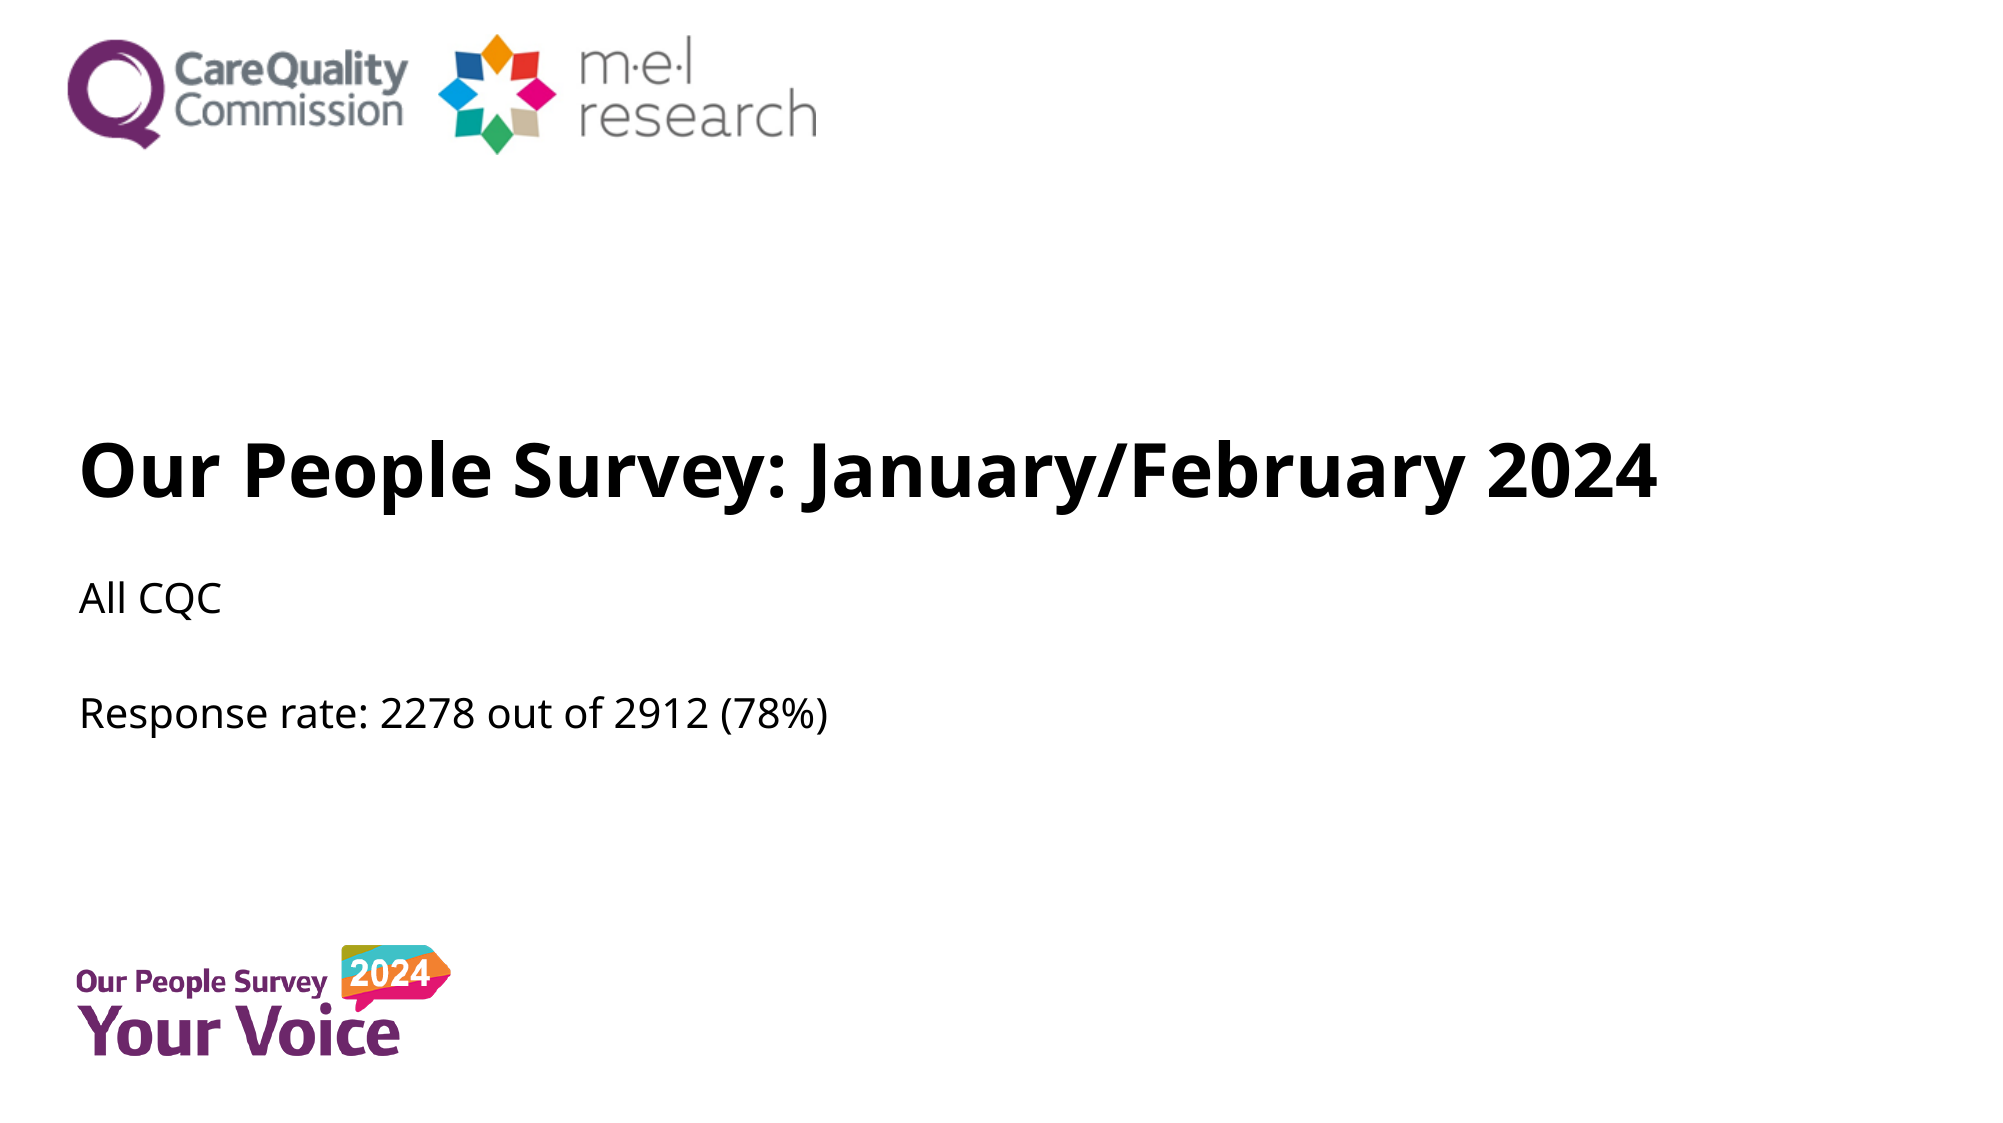

# Our People Survey: January/February 2024
All CQC
Response rate: 2278 out of 2912 (78%)